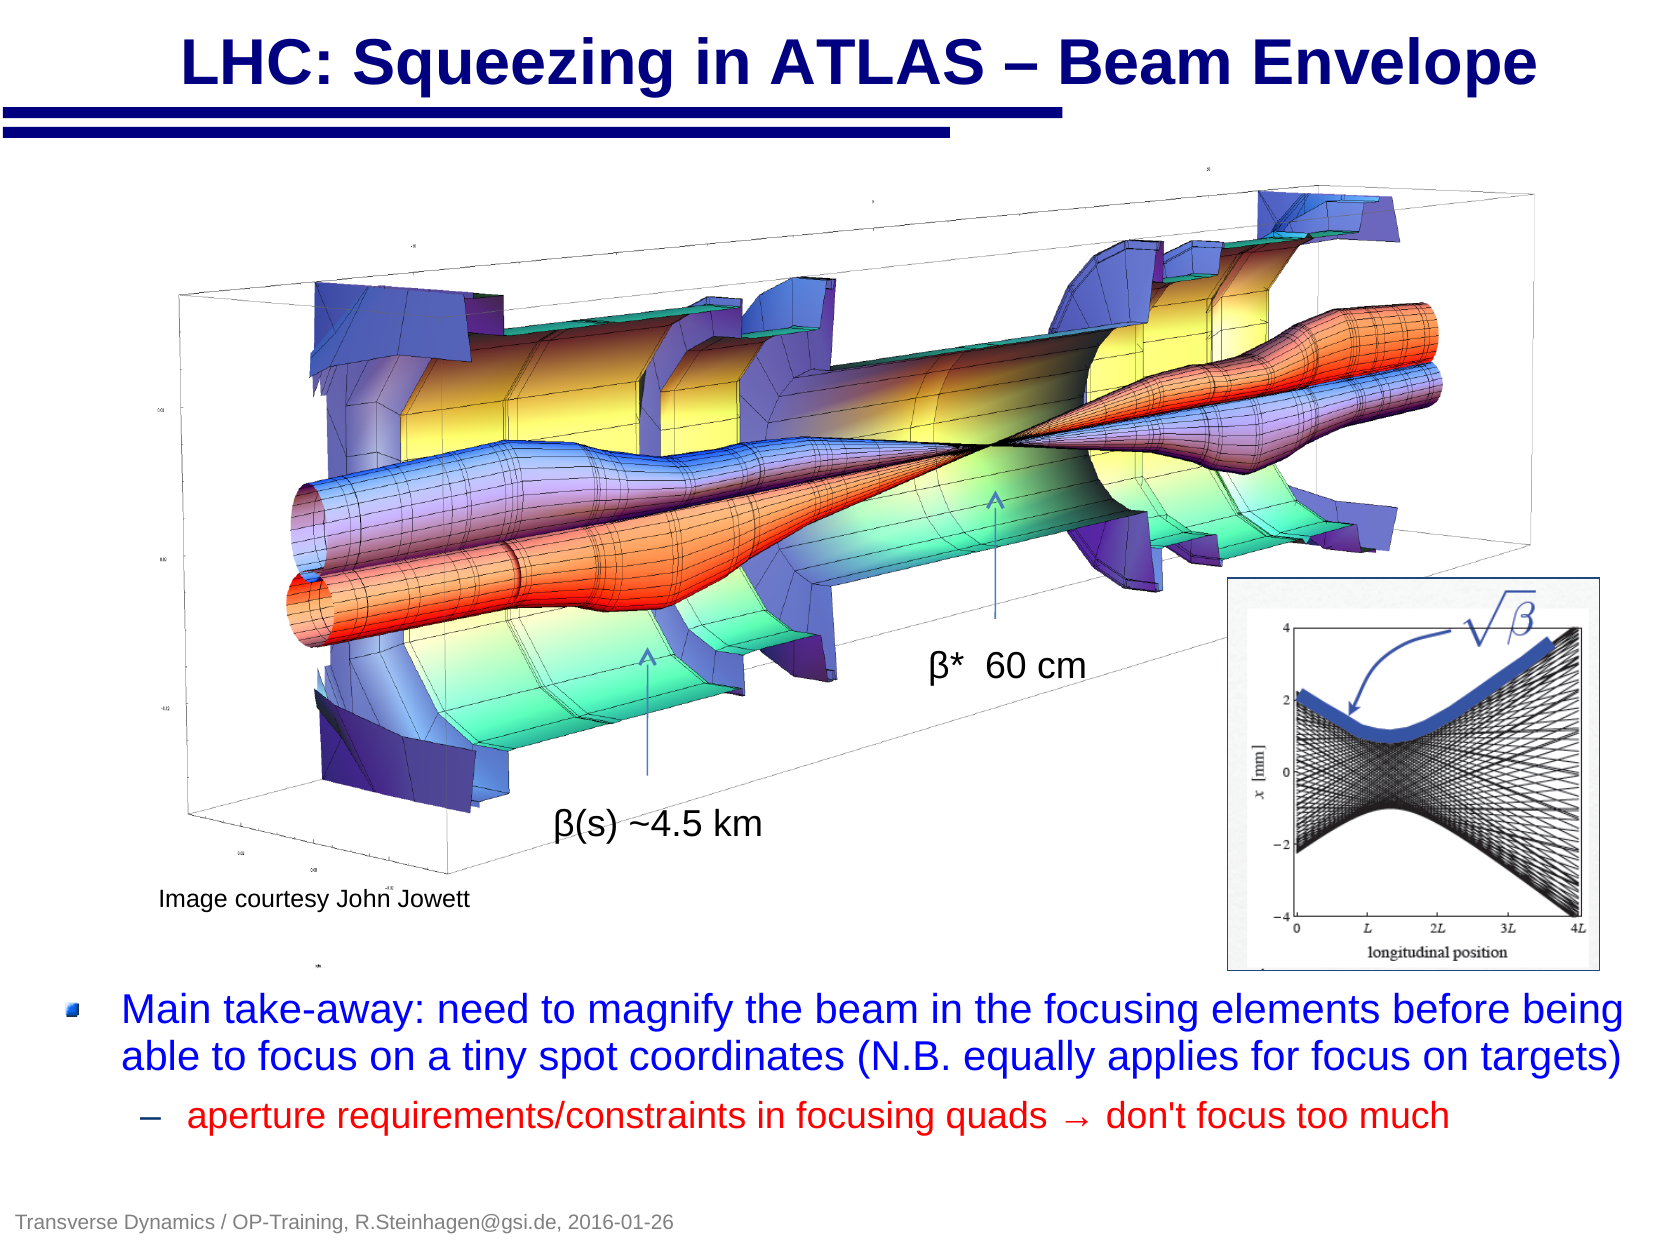

# LHC: Squeezing in ATLAS – Beam Envelope
β* 60 cm
β(s) ~4.5 km
Image courtesy John Jowett
Main take-away: need to magnify the beam in the focusing elements before being able to focus on a tiny spot coordinates (N.B. equally applies for focus on targets)
aperture requirements/constraints in focusing quads → don't focus too much